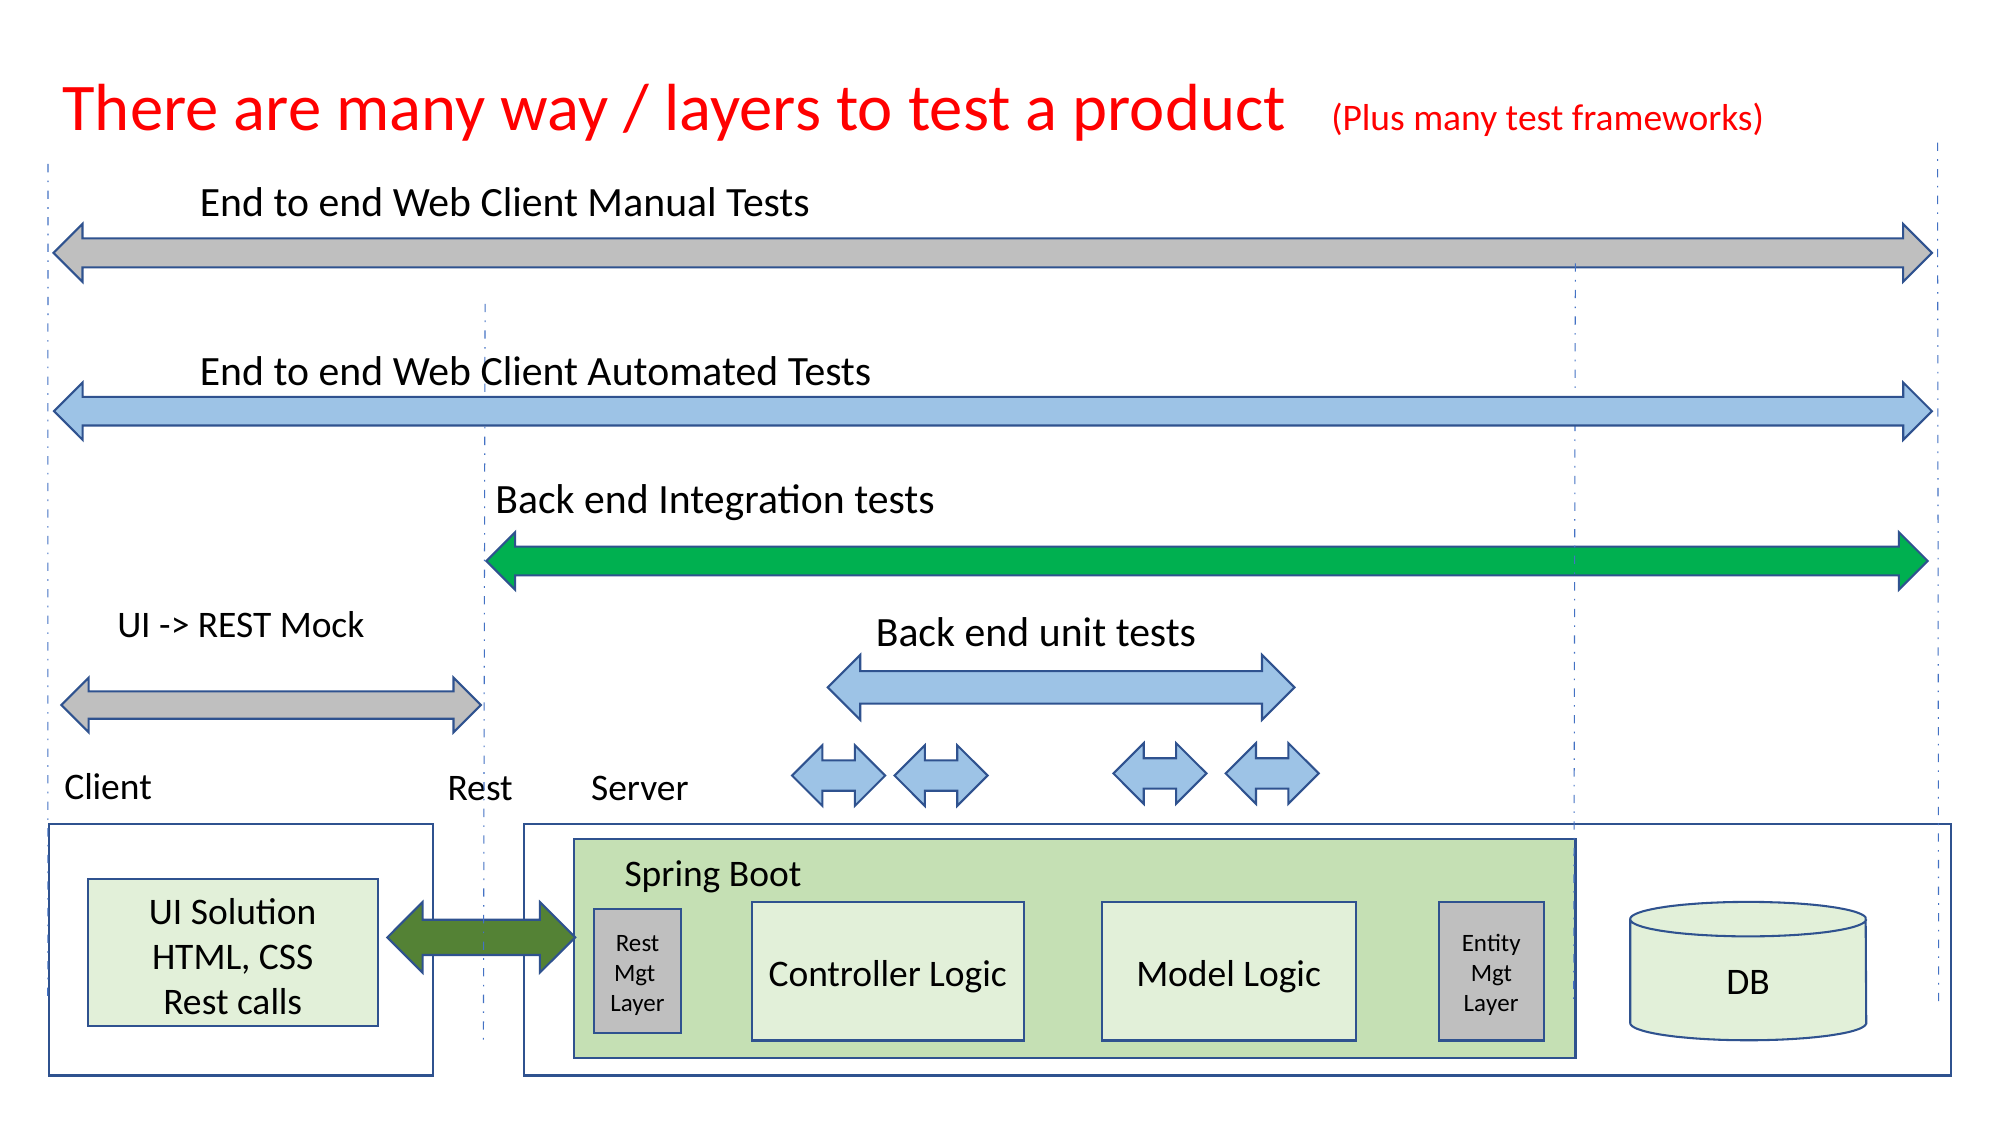

There are many way / layers to test a product (Plus many test frameworks)
End to end Web Client Manual Tests
End to end Web Client Automated Tests
Back end Integration tests
UI -> REST Mock
Back end unit tests
Client
Rest
Server
Spring Boot
UI Solution
HTML, CSS
Rest calls
DB
Controller Logic
Model Logic
Entity Mgt
Layer
Rest Mgt
Layer